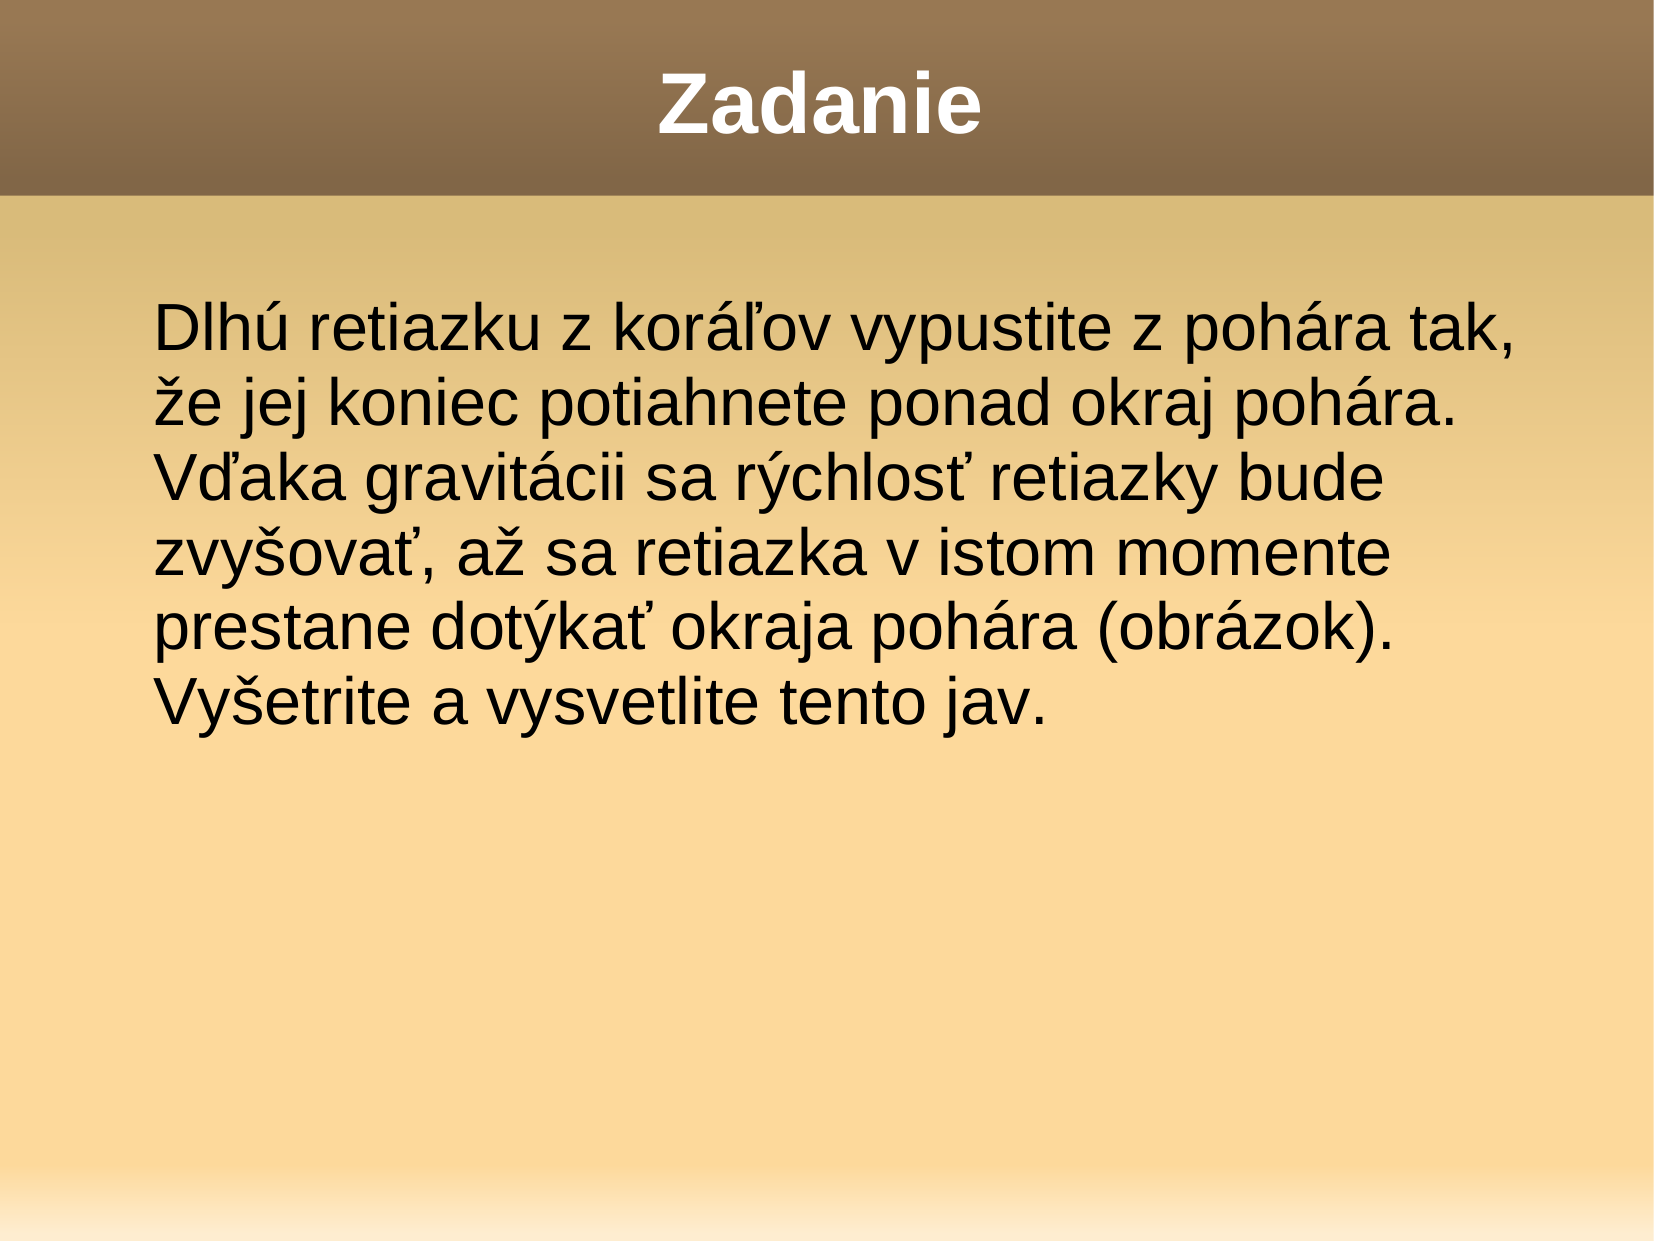

# Zadanie
Dlhú retiazku z koráľov vypustite z pohára tak, že jej koniec potiahnete ponad okraj pohára. Vďaka gravitácii sa rýchlosť retiazky bude zvyšovať, až sa retiazka v istom momente prestane dotýkať okraja pohára (obrázok). Vyšetrite a vysvetlite tento jav.